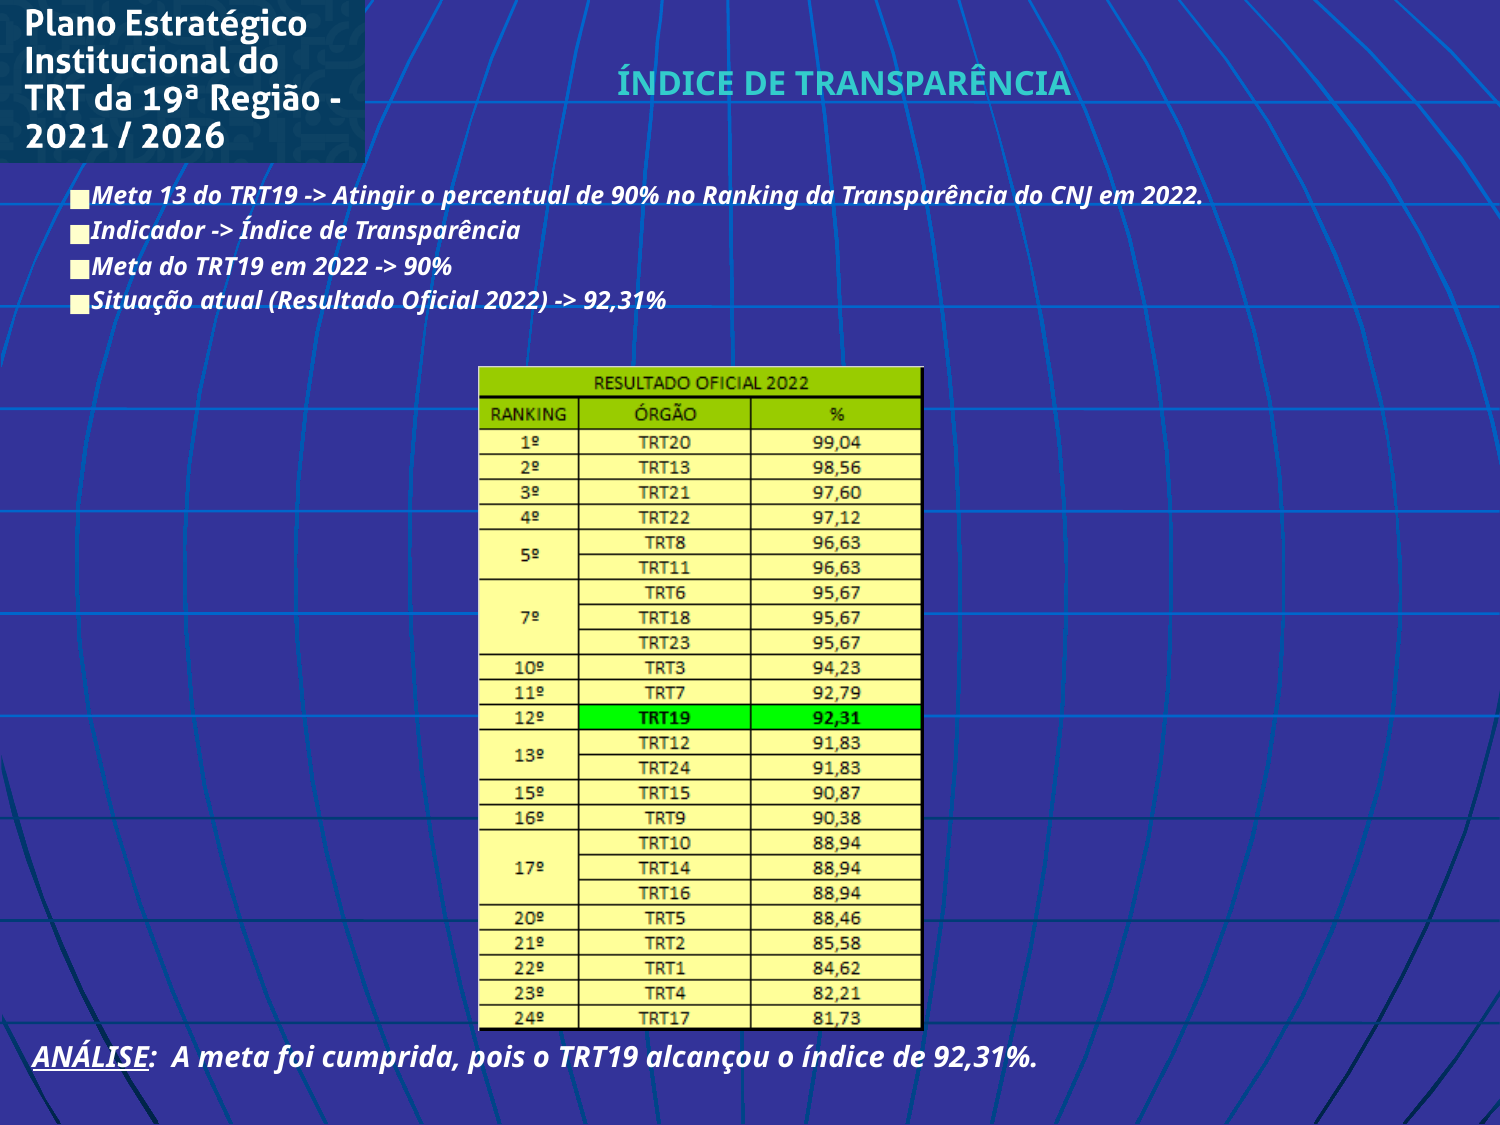

ÍNDICE DE TRANSPARÊNCIA
Meta 13 do TRT19 -> Atingir o percentual de 90% no Ranking da Transparência do CNJ em 2022.
Indicador -> Índice de Transparência
Meta do TRT19 em 2022 -> 90%
Situação atual (Resultado Oficial 2022) -> 92,31%
ANÁLISE: A meta foi cumprida, pois o TRT19 alcançou o índice de 92,31%.